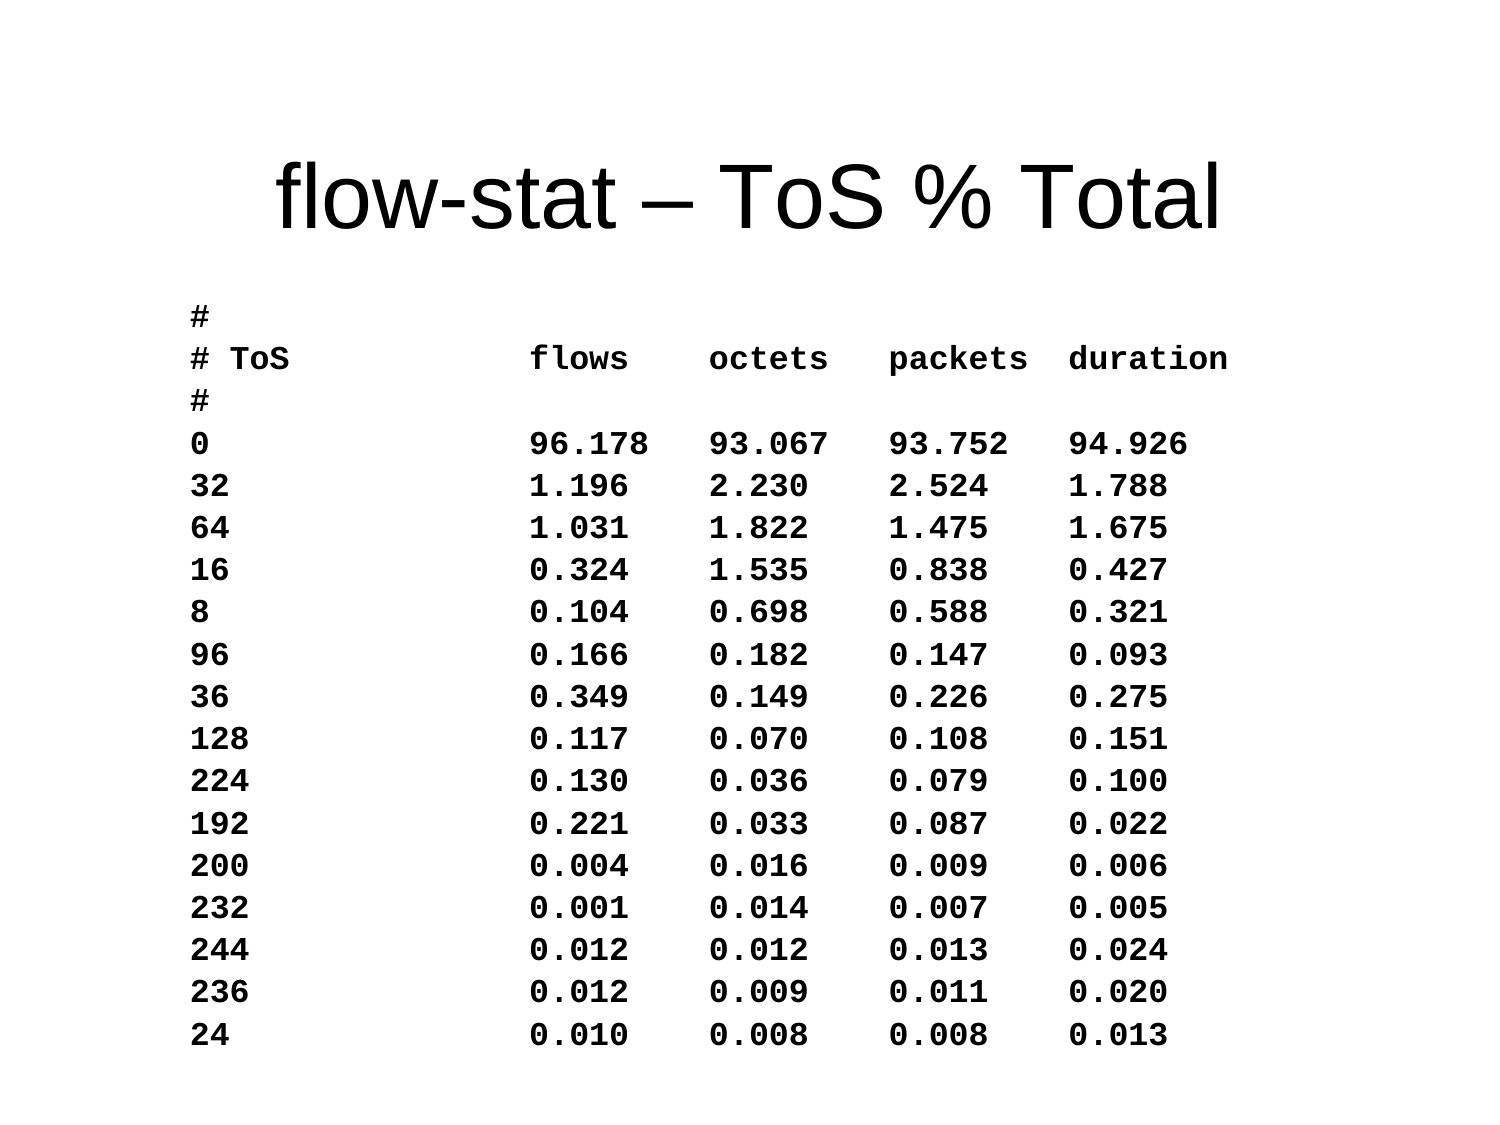

# flow-stat – ToS % Total
#
# ToS flows octets packets duration
#
0 96.178 93.067 93.752 94.926
32 1.196 2.230 2.524 1.788
64 1.031 1.822 1.475 1.675
16 0.324 1.535 0.838 0.427
8 0.104 0.698 0.588 0.321
96 0.166 0.182 0.147 0.093
36 0.349 0.149 0.226 0.275
128 0.117 0.070 0.108 0.151
224 0.130 0.036 0.079 0.100
192 0.221 0.033 0.087 0.022
200 0.004 0.016 0.009 0.006
232 0.001 0.014 0.007 0.005
244 0.012 0.012 0.013 0.024
236 0.012 0.009 0.011 0.020
24 0.010 0.008 0.008 0.013